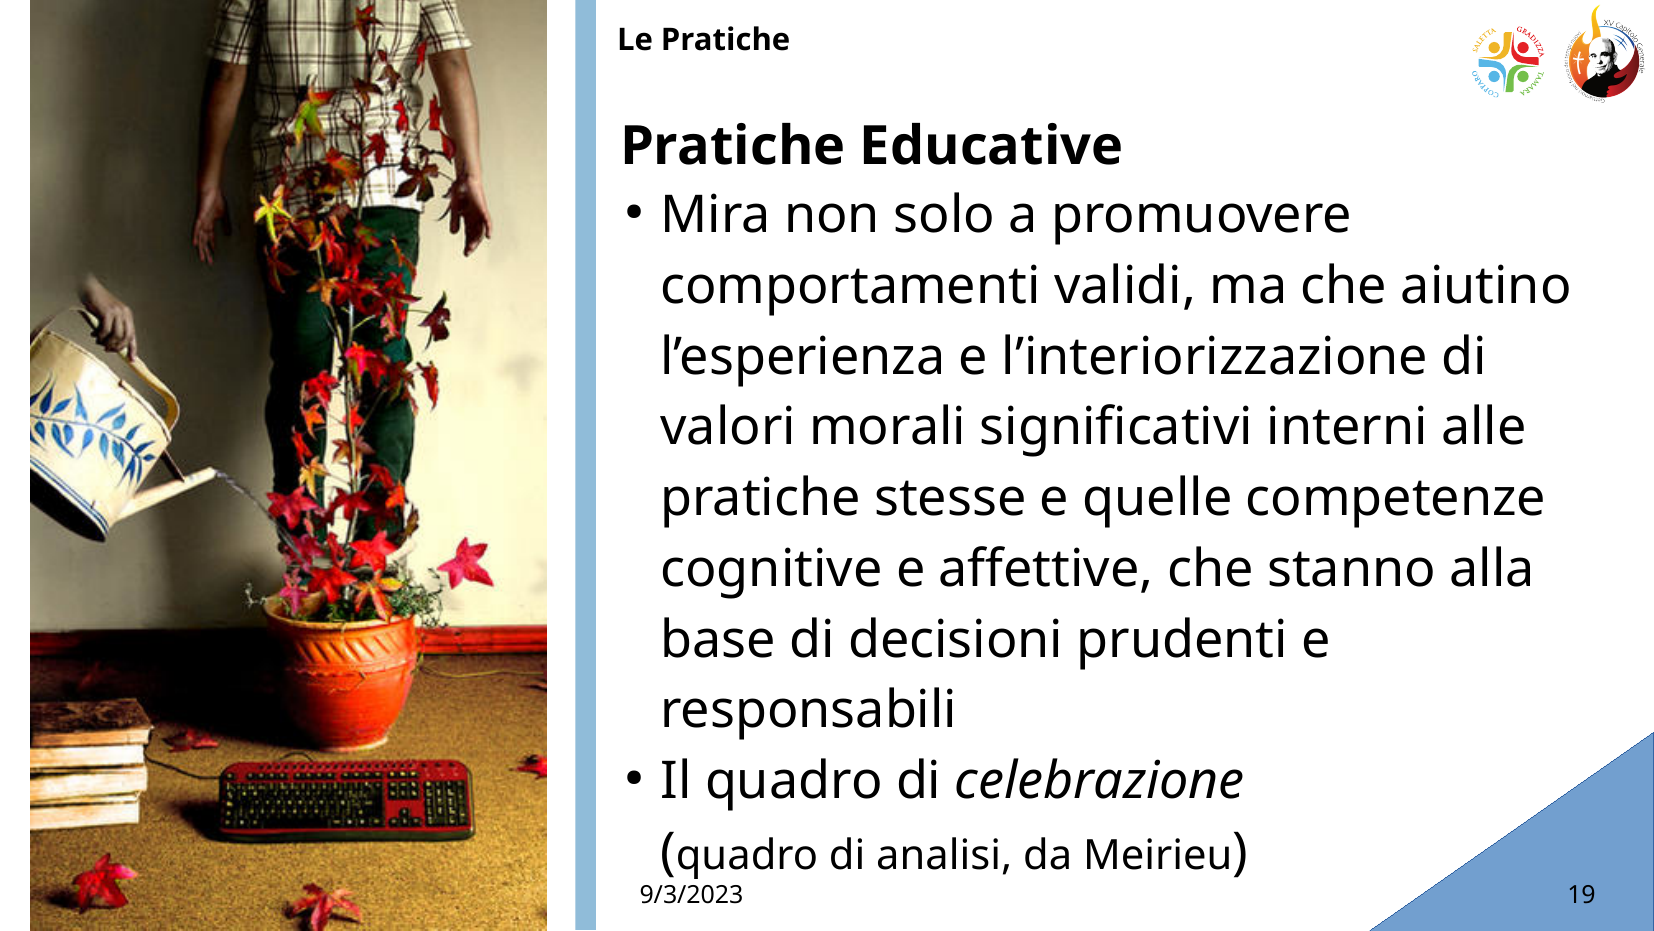

Le Pratiche
Pratiche Educative
# Mira non solo a promuovere comportamenti validi, ma che aiutino l’esperienza e l’interiorizzazione di valori morali significativi interni alle pratiche stesse e quelle competenze cognitive e affettive, che stanno alla base di decisioni prudenti e responsabili
Il quadro di celebrazione
(quadro di analisi, da Meirieu)